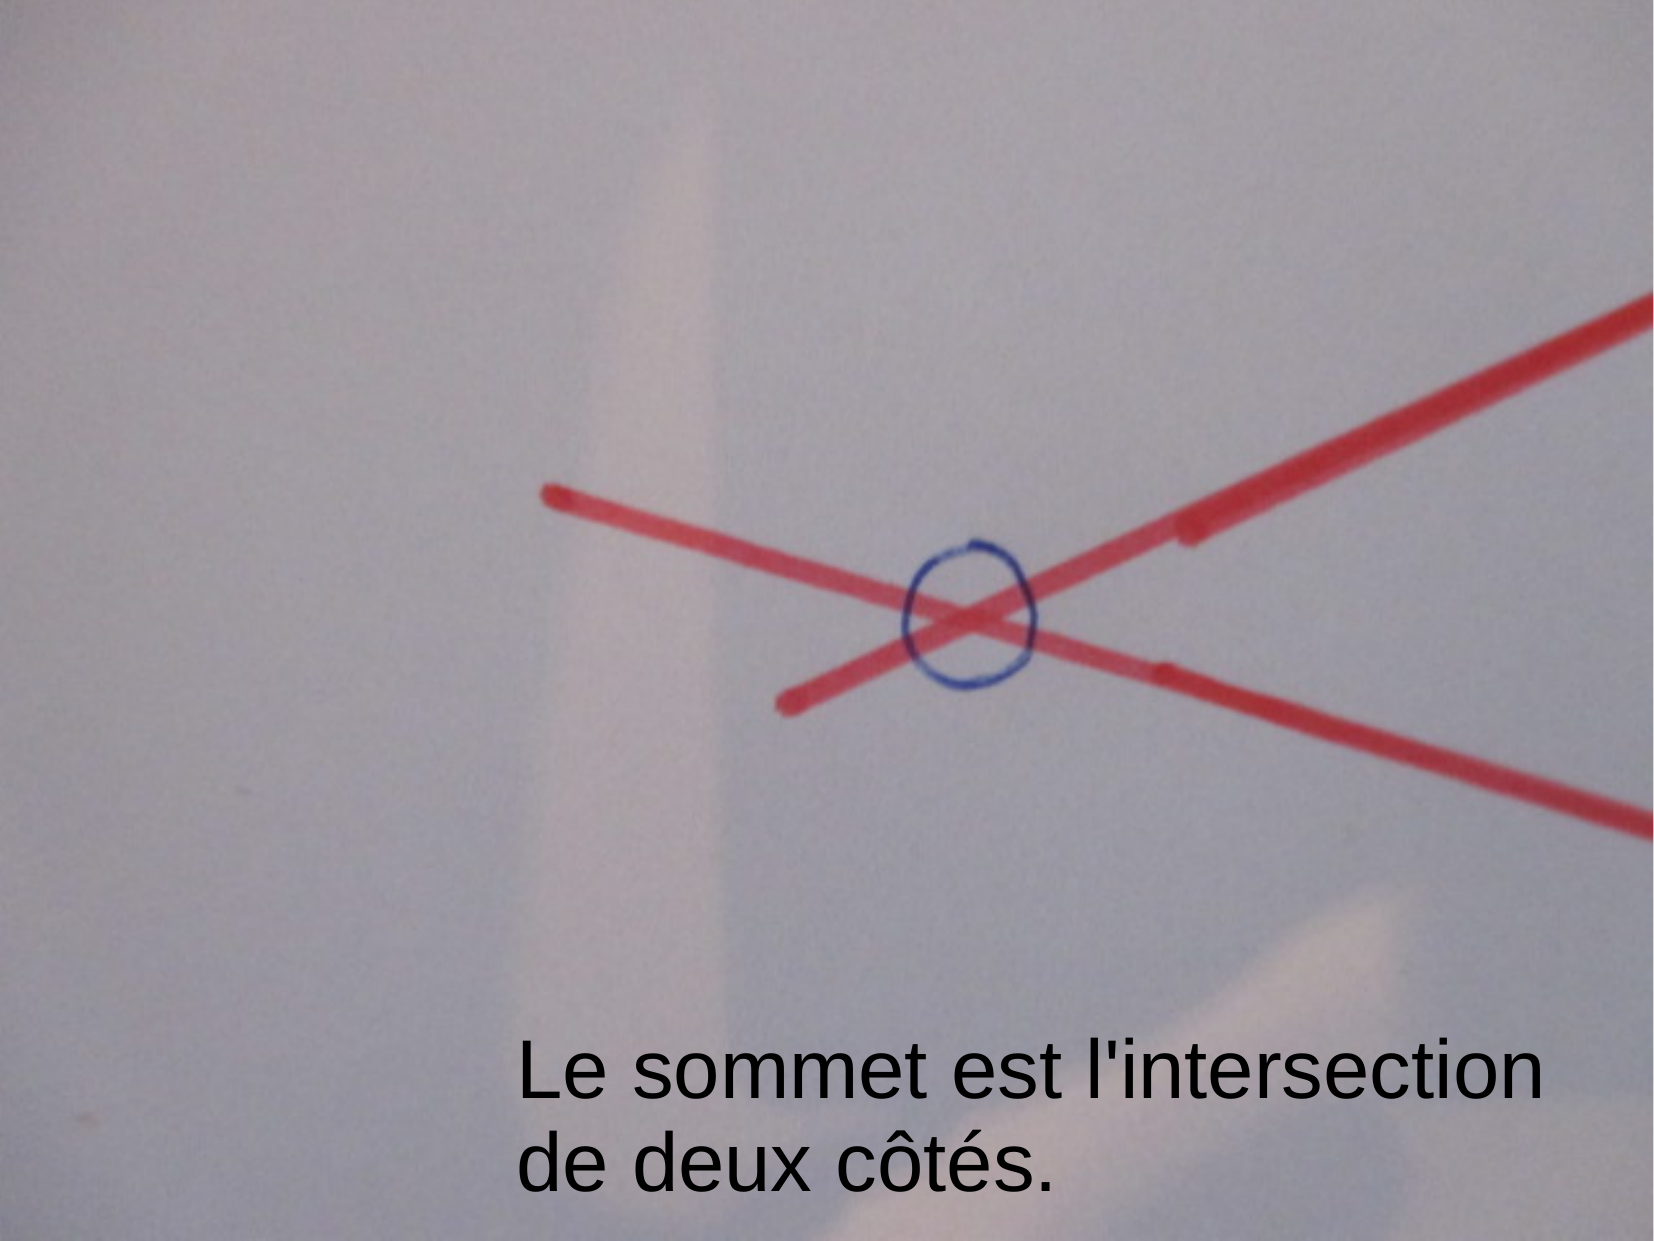

Le sommet est l'intersection
de deux côtés.